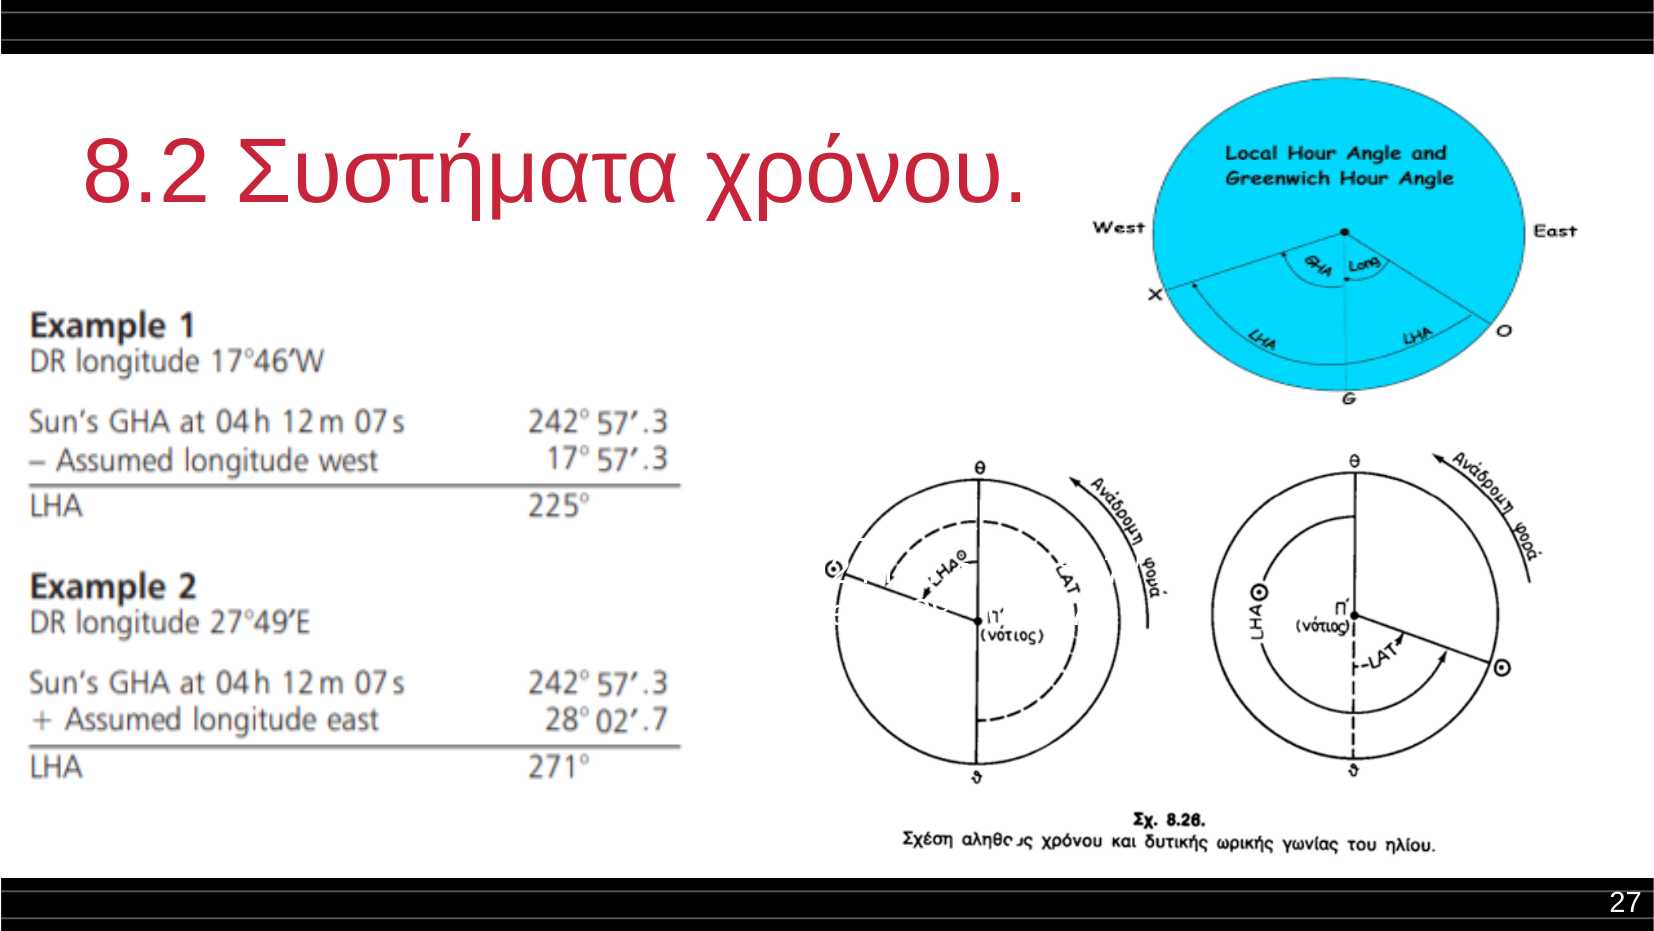

# 8.2 Συστήματα χρόνου.
Example 1
DR longitude 17 ° 46 ′ W
 Sun ’s GHA at 04 h 12 m 07 s 242 ° 57 ′ .3
− Assumed longitude west 17 ° 57 ′ .3
 LHA 225 °
Example 2
DR longitude 27 ° 49 ′ E
 Sun ’s GHA at 04 h 12 m 07 s 242 ° 57 ′ .3
+ Assumed longitude east 28 ° 02 ′ .7
 LHA